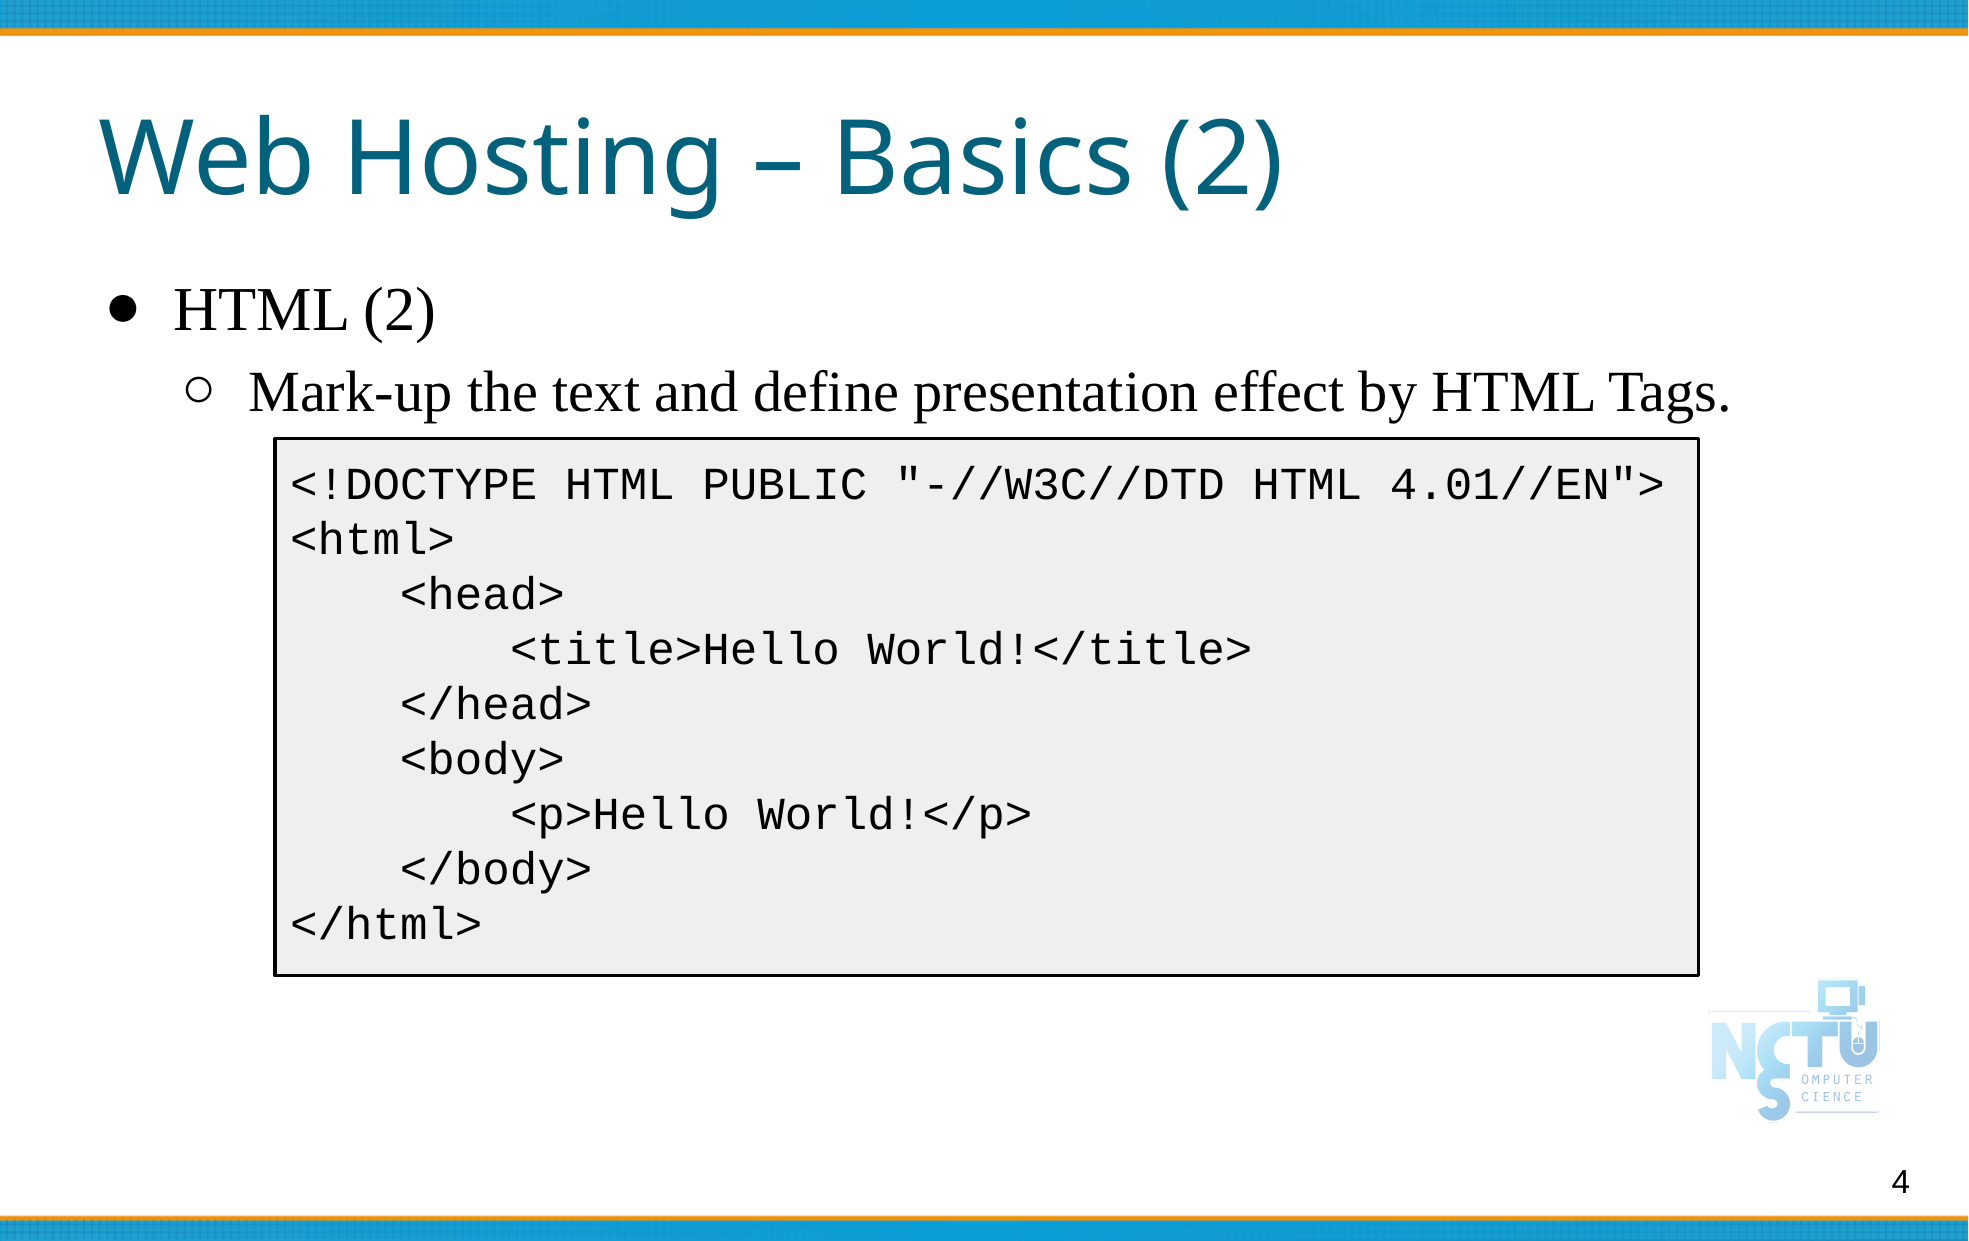

# Web Hosting – Basics (2)
HTML (2)
Mark-up the text and define presentation effect by HTML Tags.
<!DOCTYPE HTML PUBLIC "-//W3C//DTD HTML 4.01//EN">
<html>
 <head>
 <title>Hello World!</title>
 </head>
 <body>
 <p>Hello World!</p>
 </body>
</html>